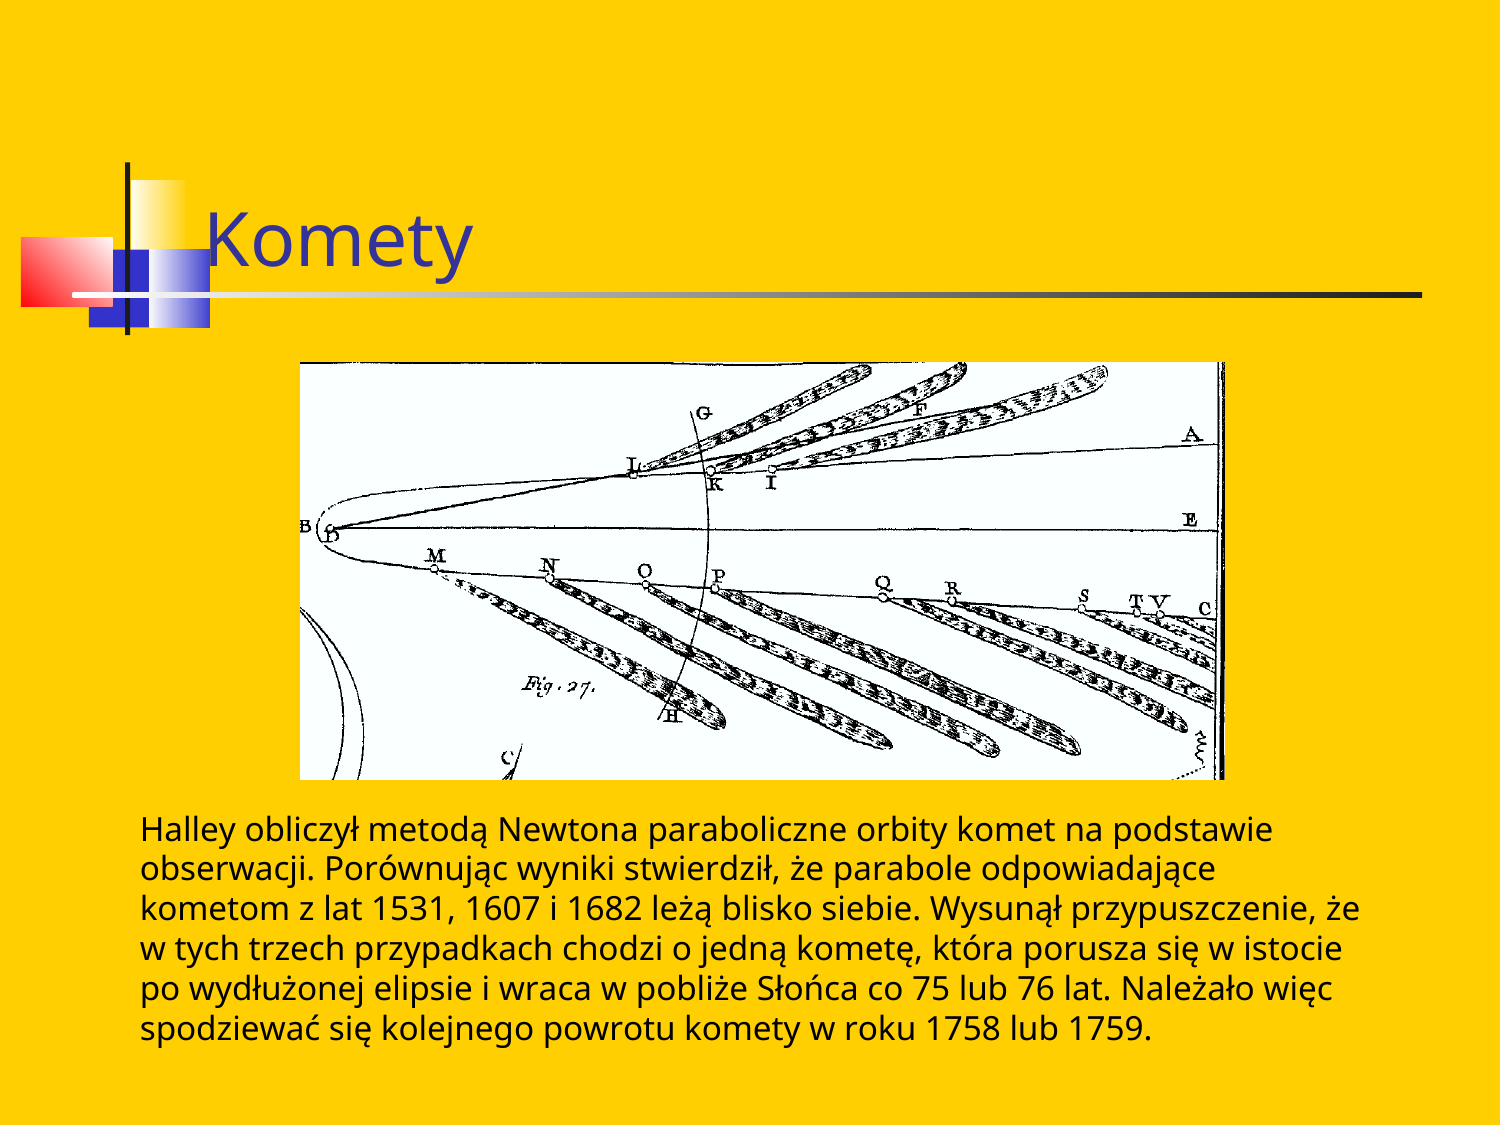

# Komety
Halley obliczył metodą Newtona paraboliczne orbity komet na podstawie obserwacji. Porównując wyniki stwierdził, że parabole odpowiadające kometom z lat 1531, 1607 i 1682 leżą blisko siebie. Wysunął przypuszczenie, że w tych trzech przypadkach chodzi o jedną kometę, która porusza się w istocie po wydłużonej elipsie i wraca w pobliże Słońca co 75 lub 76 lat. Należało więc spodziewać się kolejnego powrotu komety w roku 1758 lub 1759.